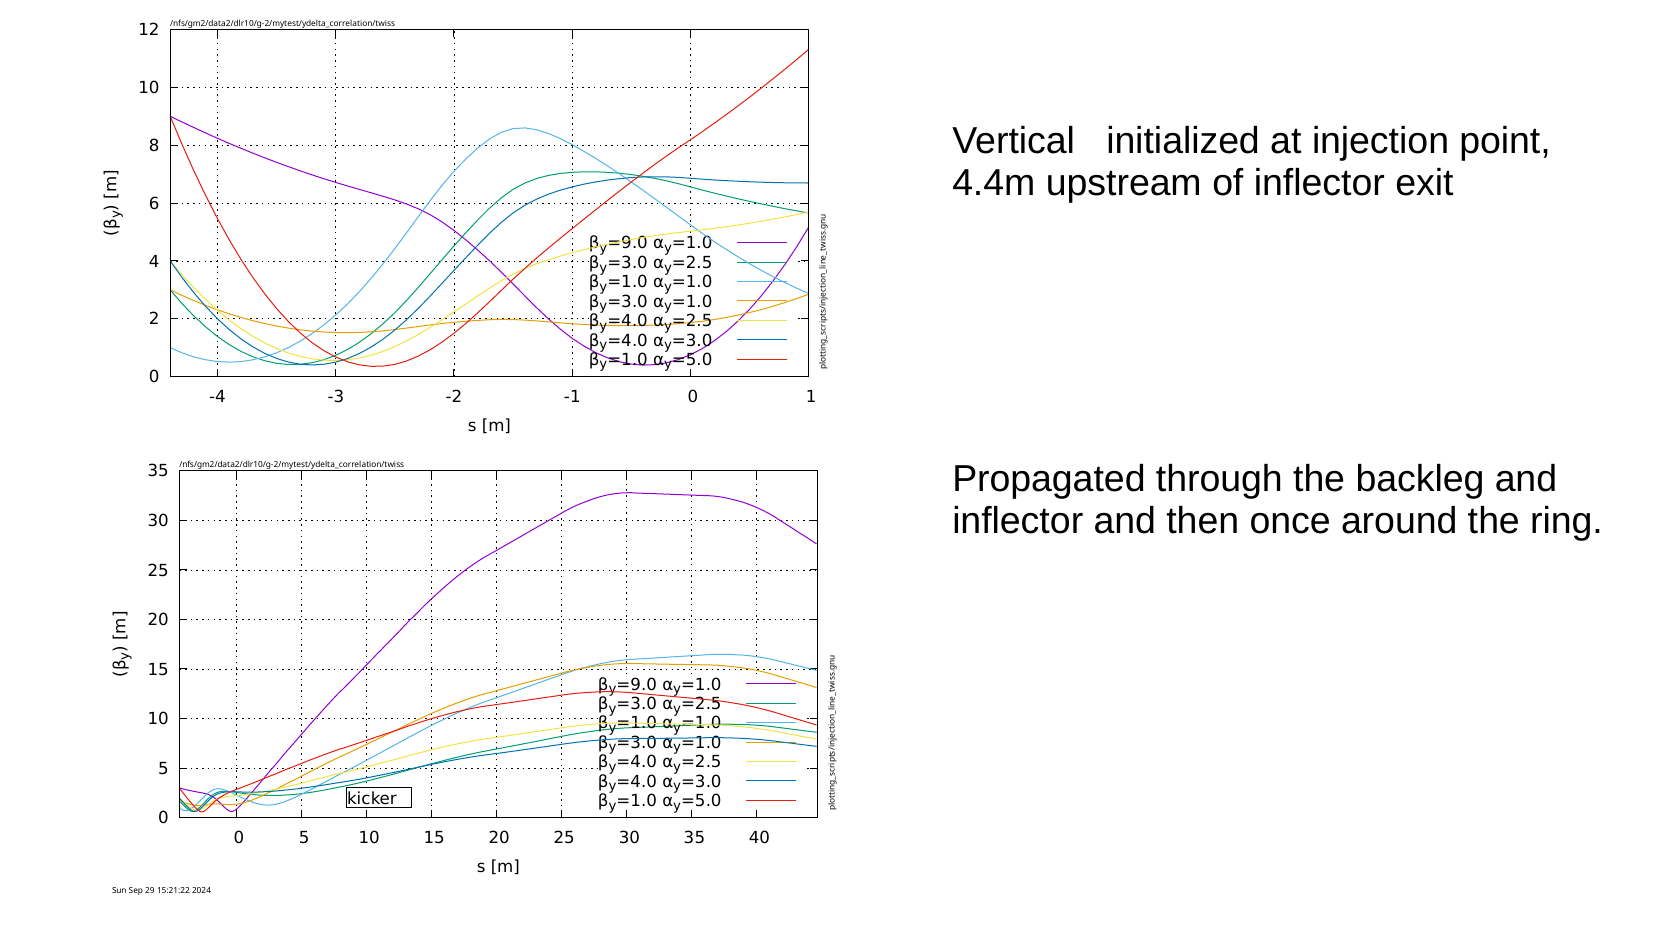

/nfs/gm2/data2/dlr10/g-2/mytest/ydelta_correlation/twiss
 12
 10
Vertical initialized at injection point, 4.4m upstream of inflector exit
 8
) [m]
 6
y
(β
β
=9.0 α
=1.0
y
y
 4
β
=3.0 α
=2.5
y
y
β
=1.0 α
=1.0
y
y
plotting_scripts/injection_line_twiss.gnu
β
=3.0 α
=1.0
y
y
 2
β
=4.0 α
=2.5
y
y
β
=4.0 α
=3.0
y
y
β
=1.0 α
=5.0
y
y
 0
-4
-3
-2
-1
 0
 1
s [m]
Propagated through the backleg and inflector and then once around the ring.
/nfs/gm2/data2/dlr10/g-2/mytest/ydelta_correlation/twiss
 35
 30
 25
 20
) [m]
y
(β
 15
β
=9.0 α
=1.0
y
y
β
=3.0 α
=2.5
y
y
 10
β
=1.0 α
=1.0
y
y
plotting_scripts/injection_line_twiss.gnu
β
=3.0 α
=1.0
y
y
β
=4.0 α
=2.5
 5
y
y
β
=4.0 α
=3.0
y
y
kicker
β
=1.0 α
=5.0
y
y
 0
 0
 5
 10
 15
 20
 25
 30
 35
 40
s [m]
Sun Sep 29 15:21:22 2024